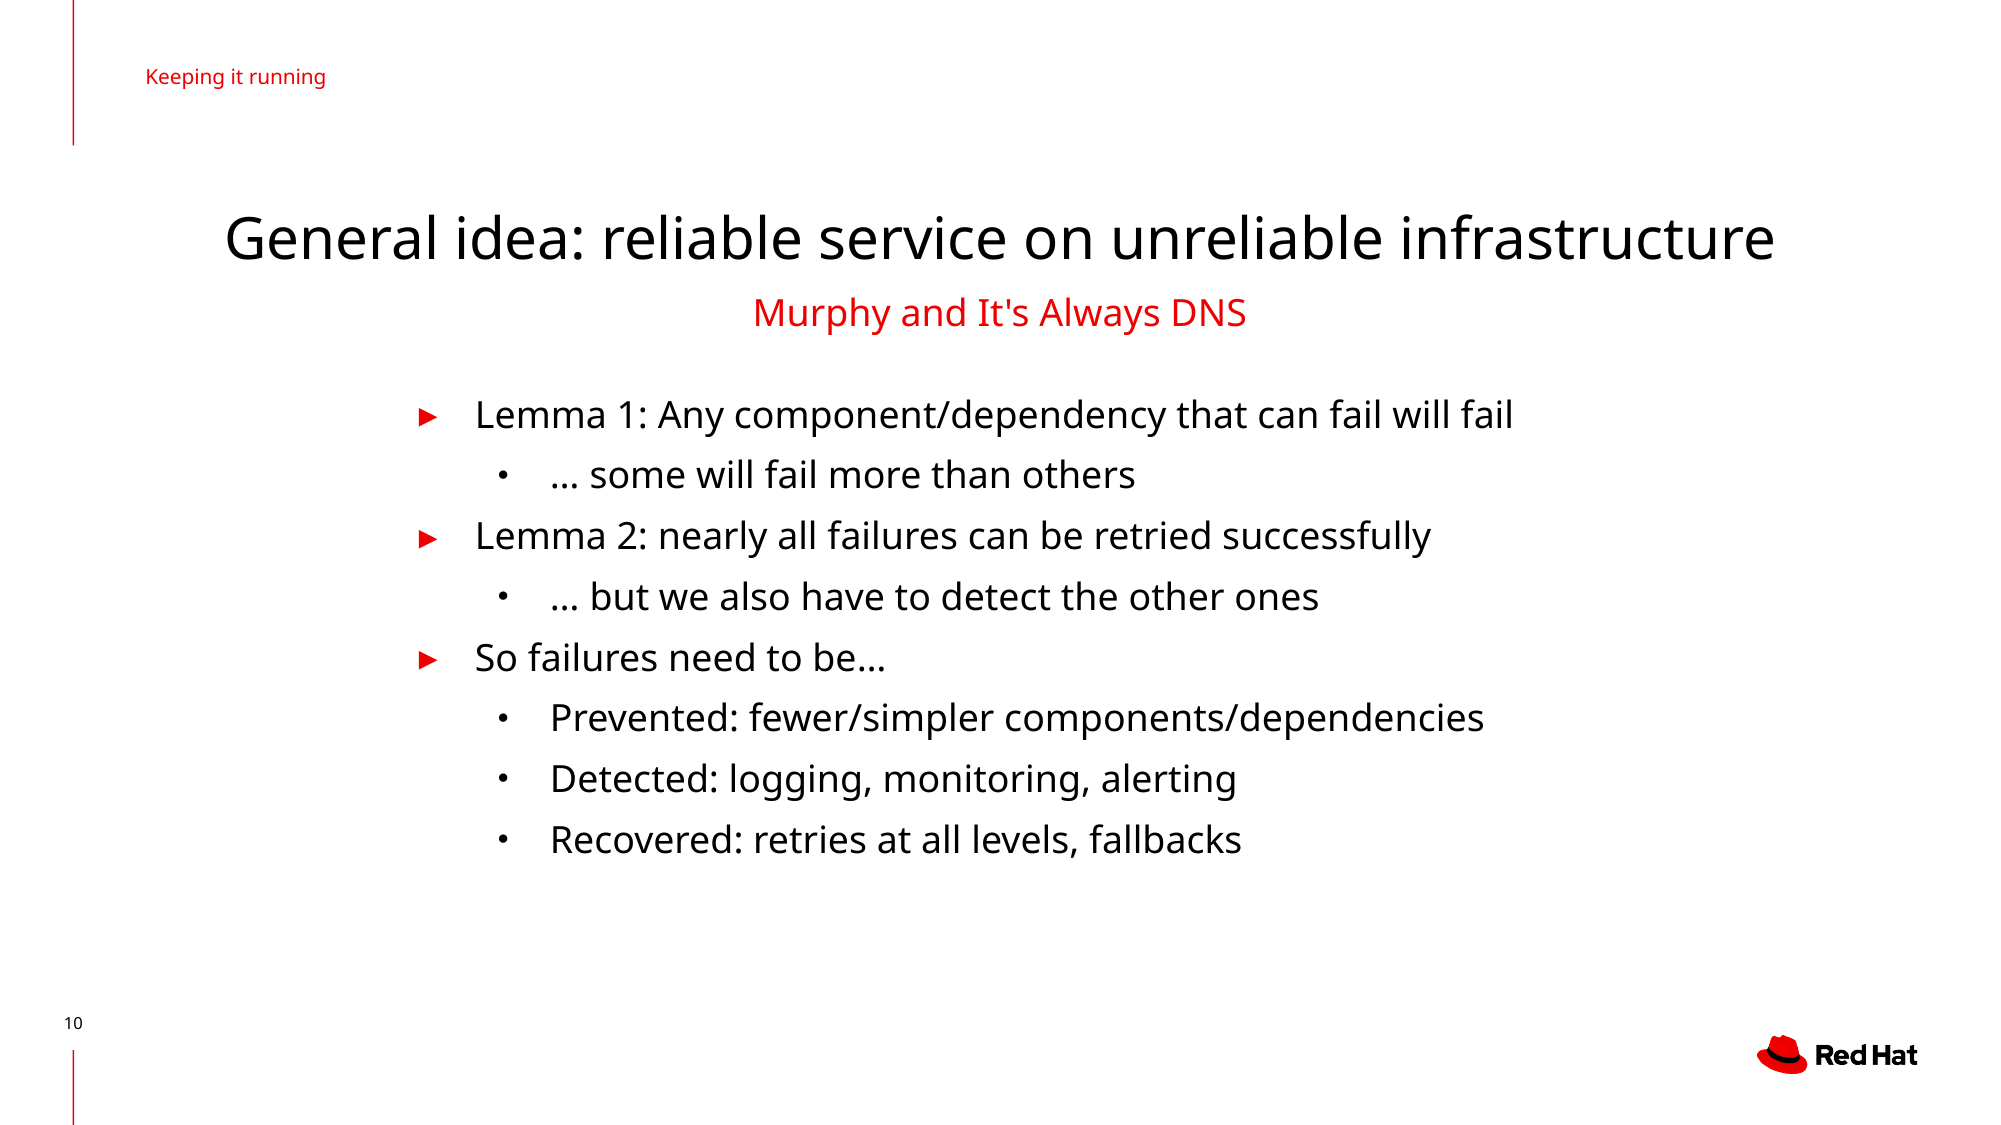

# Keeping it running
General idea: reliable service on unreliable infrastructure
Murphy and It's Always DNS
Lemma 1: Any component/dependency that can fail will fail
… some will fail more than others
Lemma 2: nearly all failures can be retried successfully
… but we also have to detect the other ones
So failures need to be…
Prevented: fewer/simpler components/dependencies
Detected: logging, monitoring, alerting
Recovered: retries at all levels, fallbacks